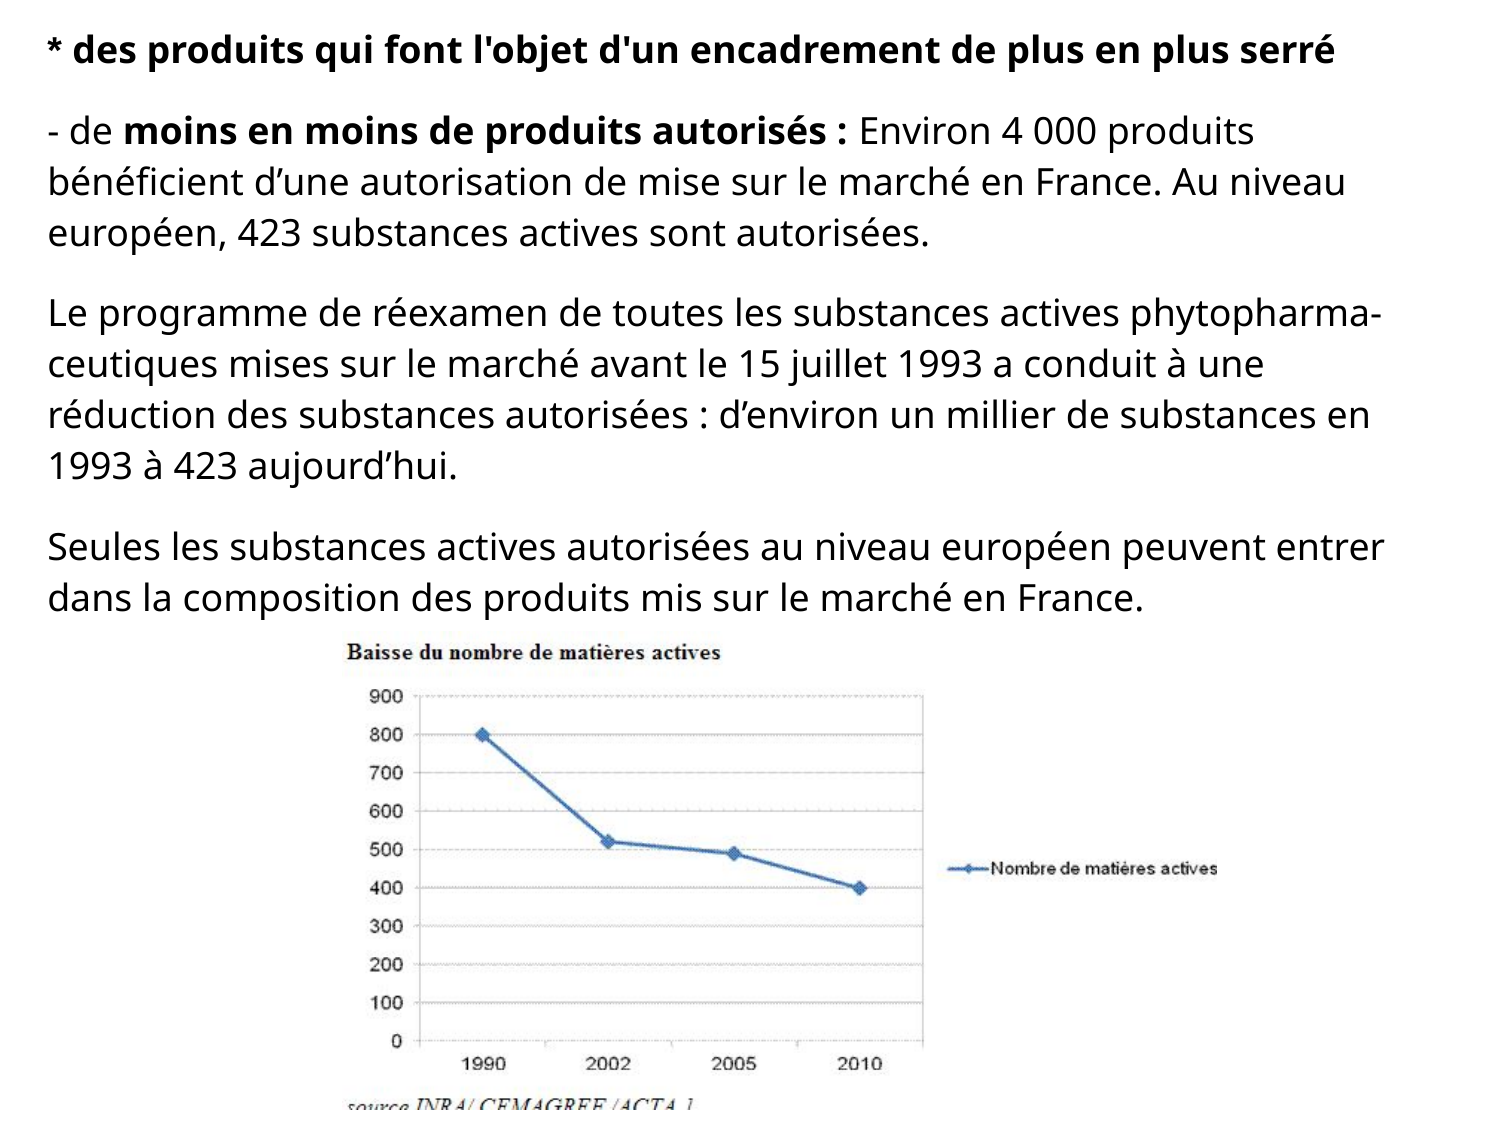

# * des produits qui font l'objet d'un encadrement de plus en plus serré
- de moins en moins de produits autorisés : Environ 4 000 produits bénéficient d’une autorisation de mise sur le marché en France. Au niveau européen, 423 substances actives sont autorisées.
Le programme de réexamen de toutes les substances actives phytopharma-ceutiques mises sur le marché avant le 15 juillet 1993 a conduit à une réduction des substances autorisées : d’environ un millier de substances en 1993 à 423 aujourd’hui.
Seules les substances actives autorisées au niveau européen peuvent entrer dans la composition des produits mis sur le marché en France.